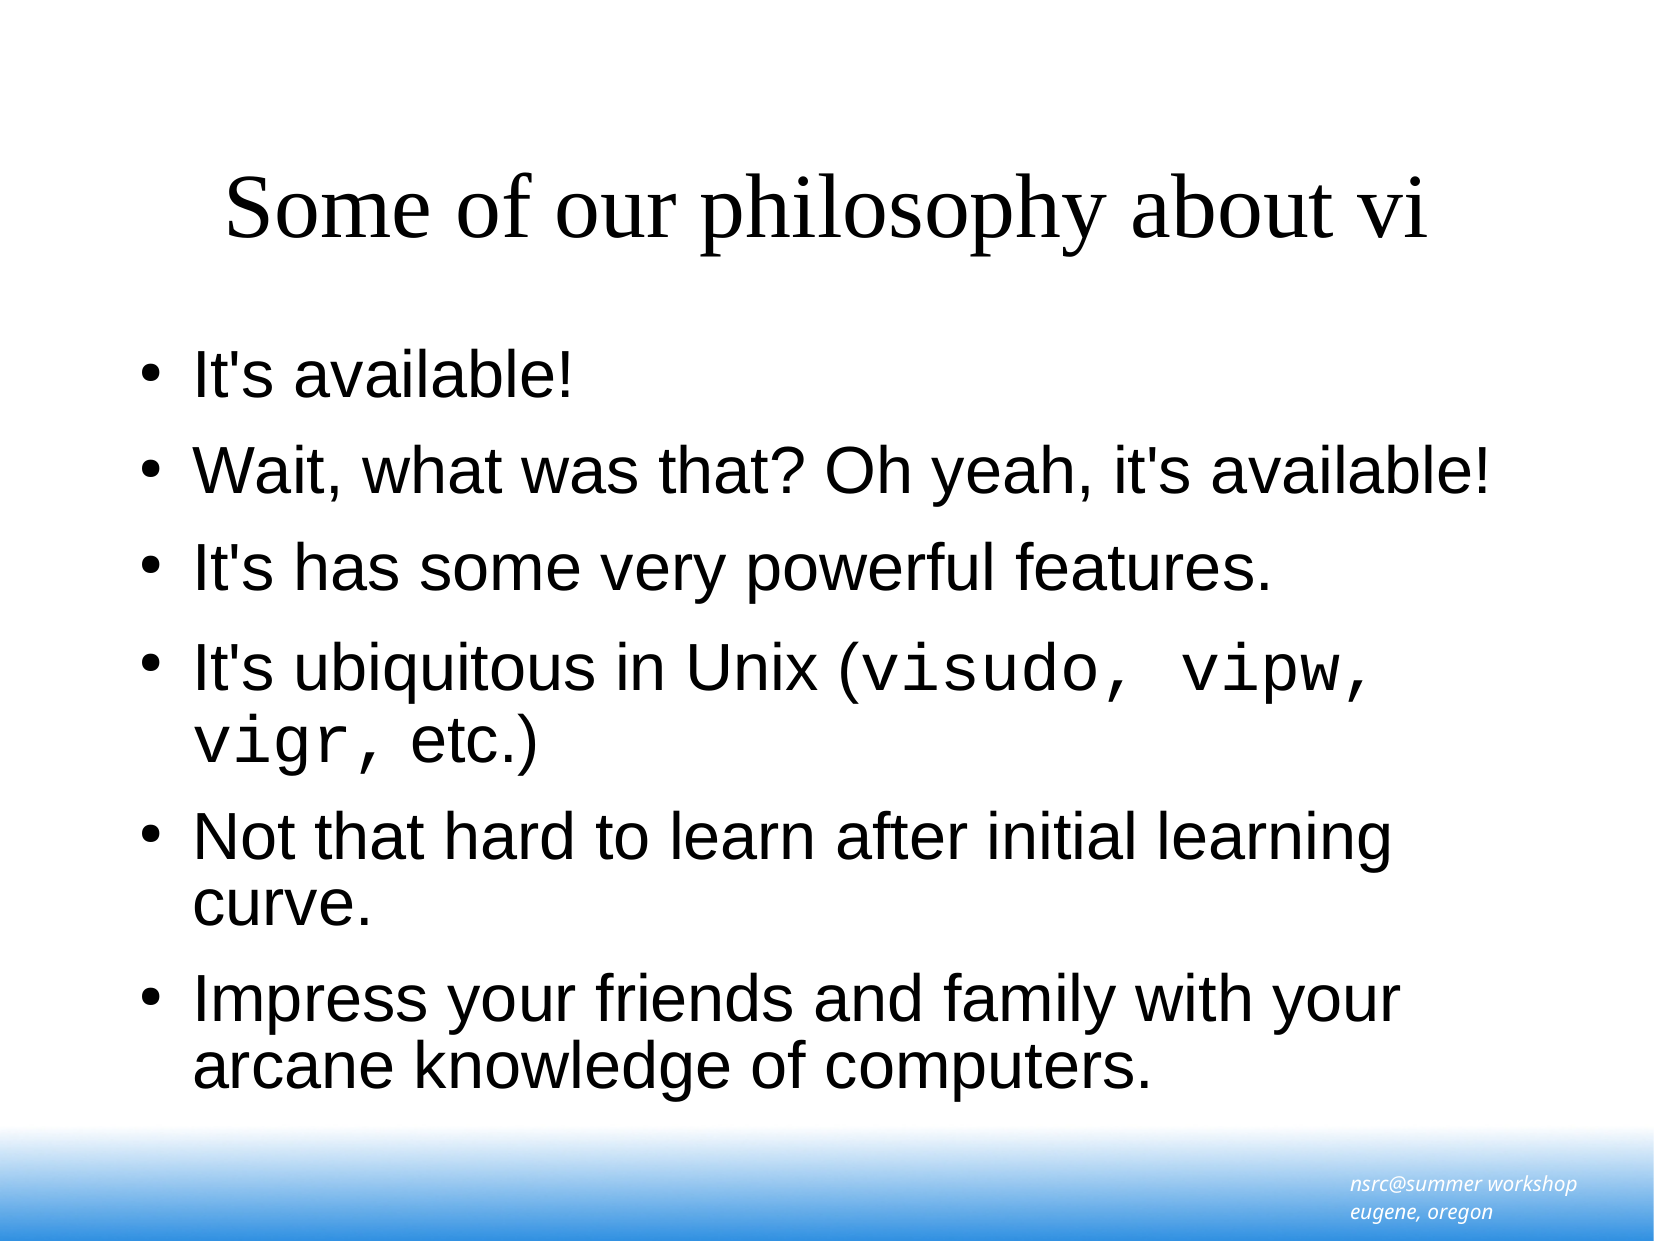

# Some of our philosophy about vi
It's available!
Wait, what was that? Oh yeah, it's available!
It's has some very powerful features.
It's ubiquitous in Unix (visudo, vipw, vigr, etc.)
Not that hard to learn after initial learning curve.
Impress your friends and family with your arcane knowledge of computers.